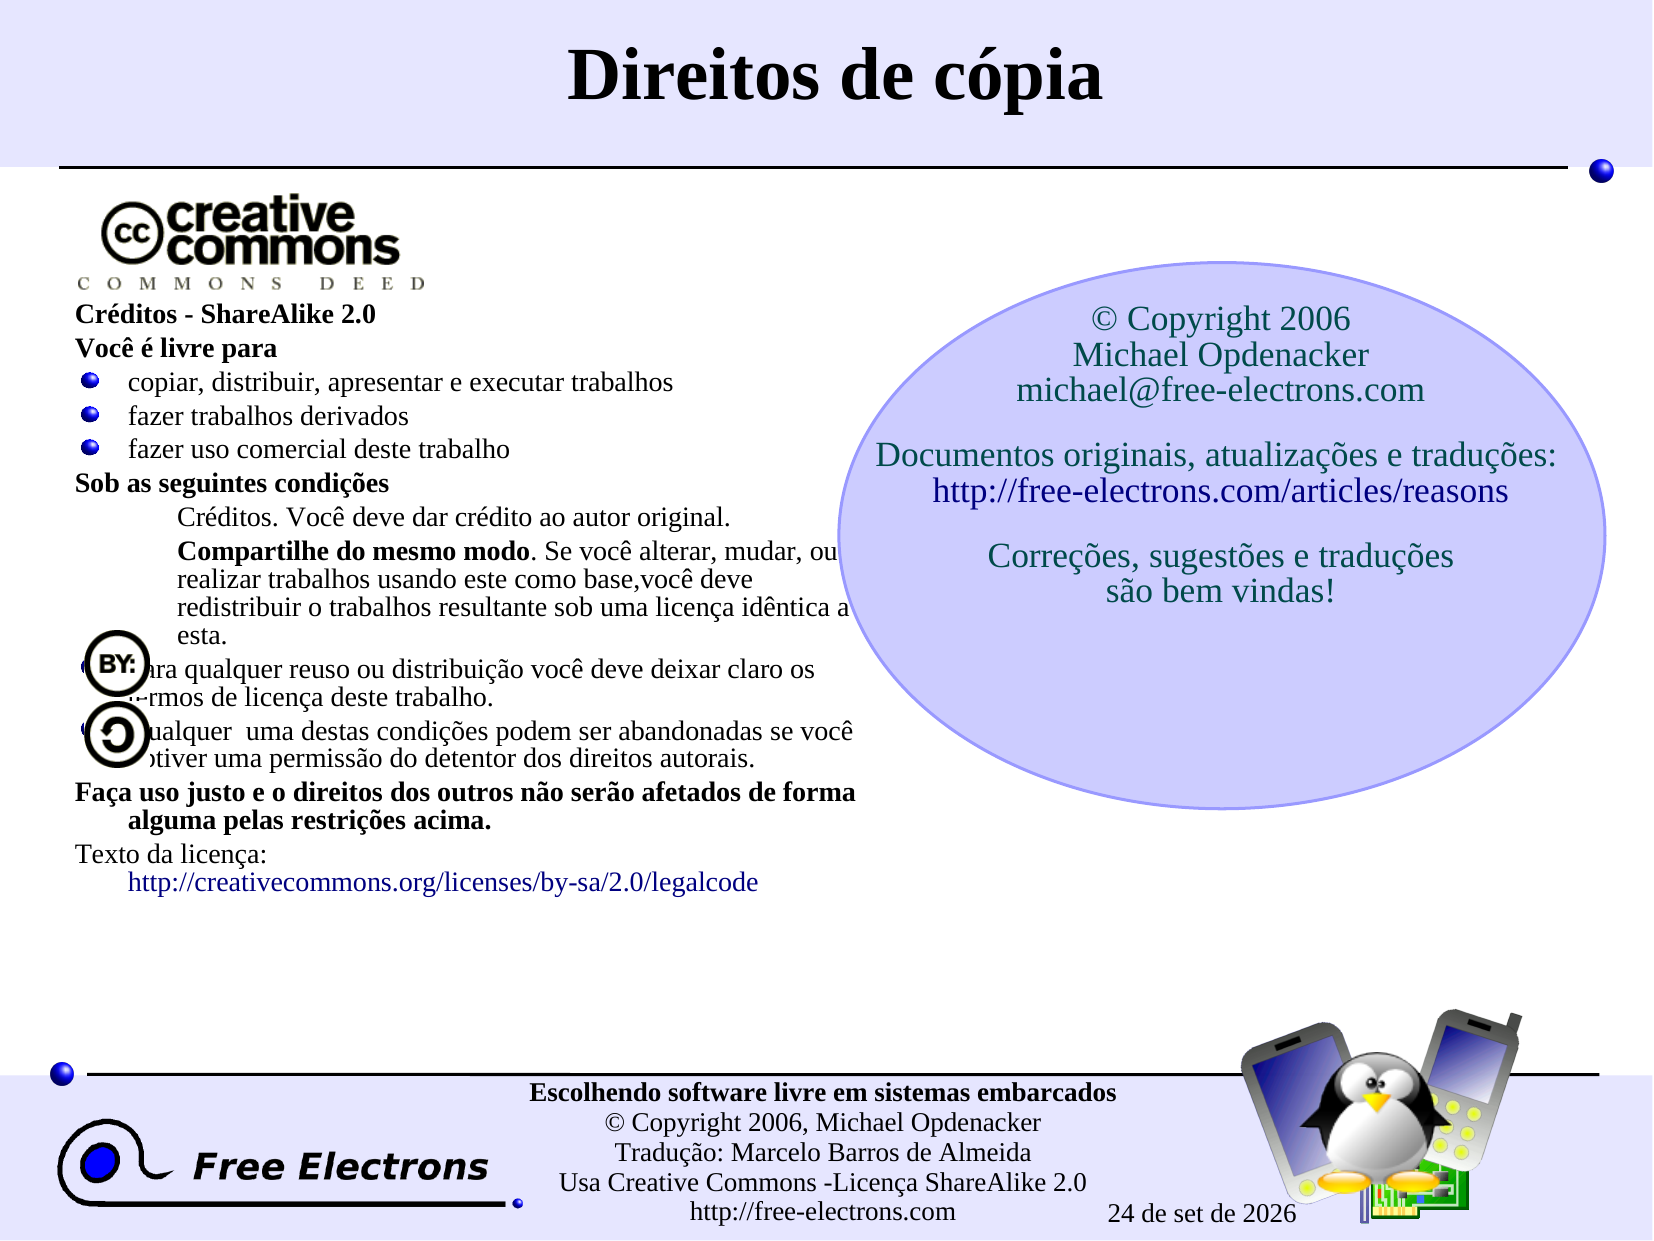

# Direitos de cópia
Créditos - ShareAlike 2.0
Você é livre para
copiar, distribuir, apresentar e executar trabalhos
fazer trabalhos derivados
fazer uso comercial deste trabalho
Sob as seguintes condições
Créditos. Você deve dar crédito ao autor original.
Compartilhe do mesmo modo. Se você alterar, mudar, ou realizar trabalhos usando este como base,você deve redistribuir o trabalhos resultante sob uma licença idêntica a esta.
Para qualquer reuso ou distribuição você deve deixar claro os termos de licença deste trabalho.
Qualquer uma destas condições podem ser abandonadas se você obtiver uma permissão do detentor dos direitos autorais.
Faça uso justo e o direitos dos outros não serão afetados de forma alguma pelas restrições acima.
Texto da licença: http://creativecommons.org/licenses/by-sa/2.0/legalcode
© Copyright 2006
Michael Opdenacker
michael@free-electrons.com
Documentos originais, atualizações e traduções: http://free-electrons.com/articles/reasons
Correções, sugestões e traduções
são bem vindas!